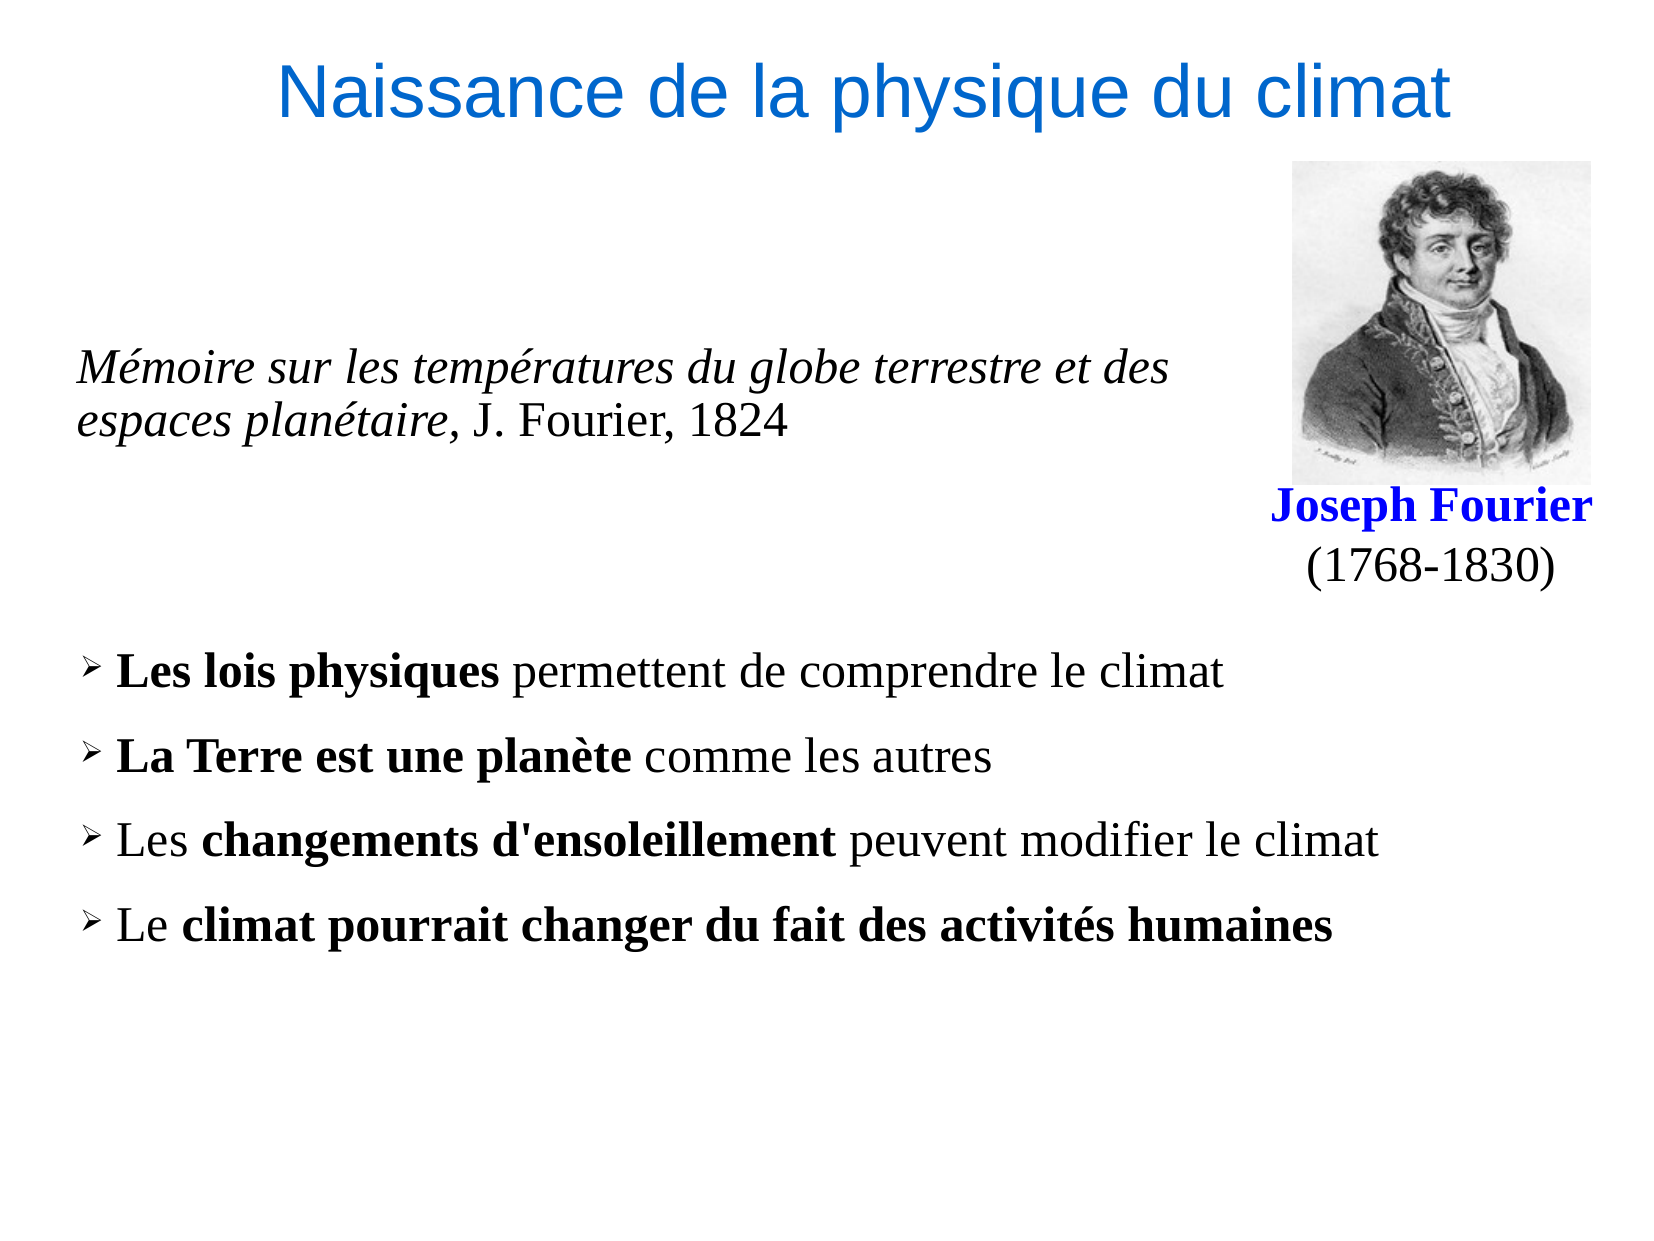

# Naissance de la physique du climat
Mémoire sur les températures du globe terrestre et des espaces planétaire, J. Fourier, 1824
Joseph Fourier
(1768-1830)
 Les lois physiques permettent de comprendre le climat
 La Terre est une planète comme les autres
 Les changements d'ensoleillement peuvent modifier le climat
 Le climat pourrait changer du fait des activités humaines
Mémoire sur les températures du globe terrestre et des espaces planétaire, J. Fourrier, 1824
La Terre est une planète comme les autres
 Le bilan d'énergie pilote la température de surface de la Terre
Les principaux modes de transferts d'énergie sont
Rayonnement solaire
Rayonnement infra-rouge
Conduction avec le centre de la Terre